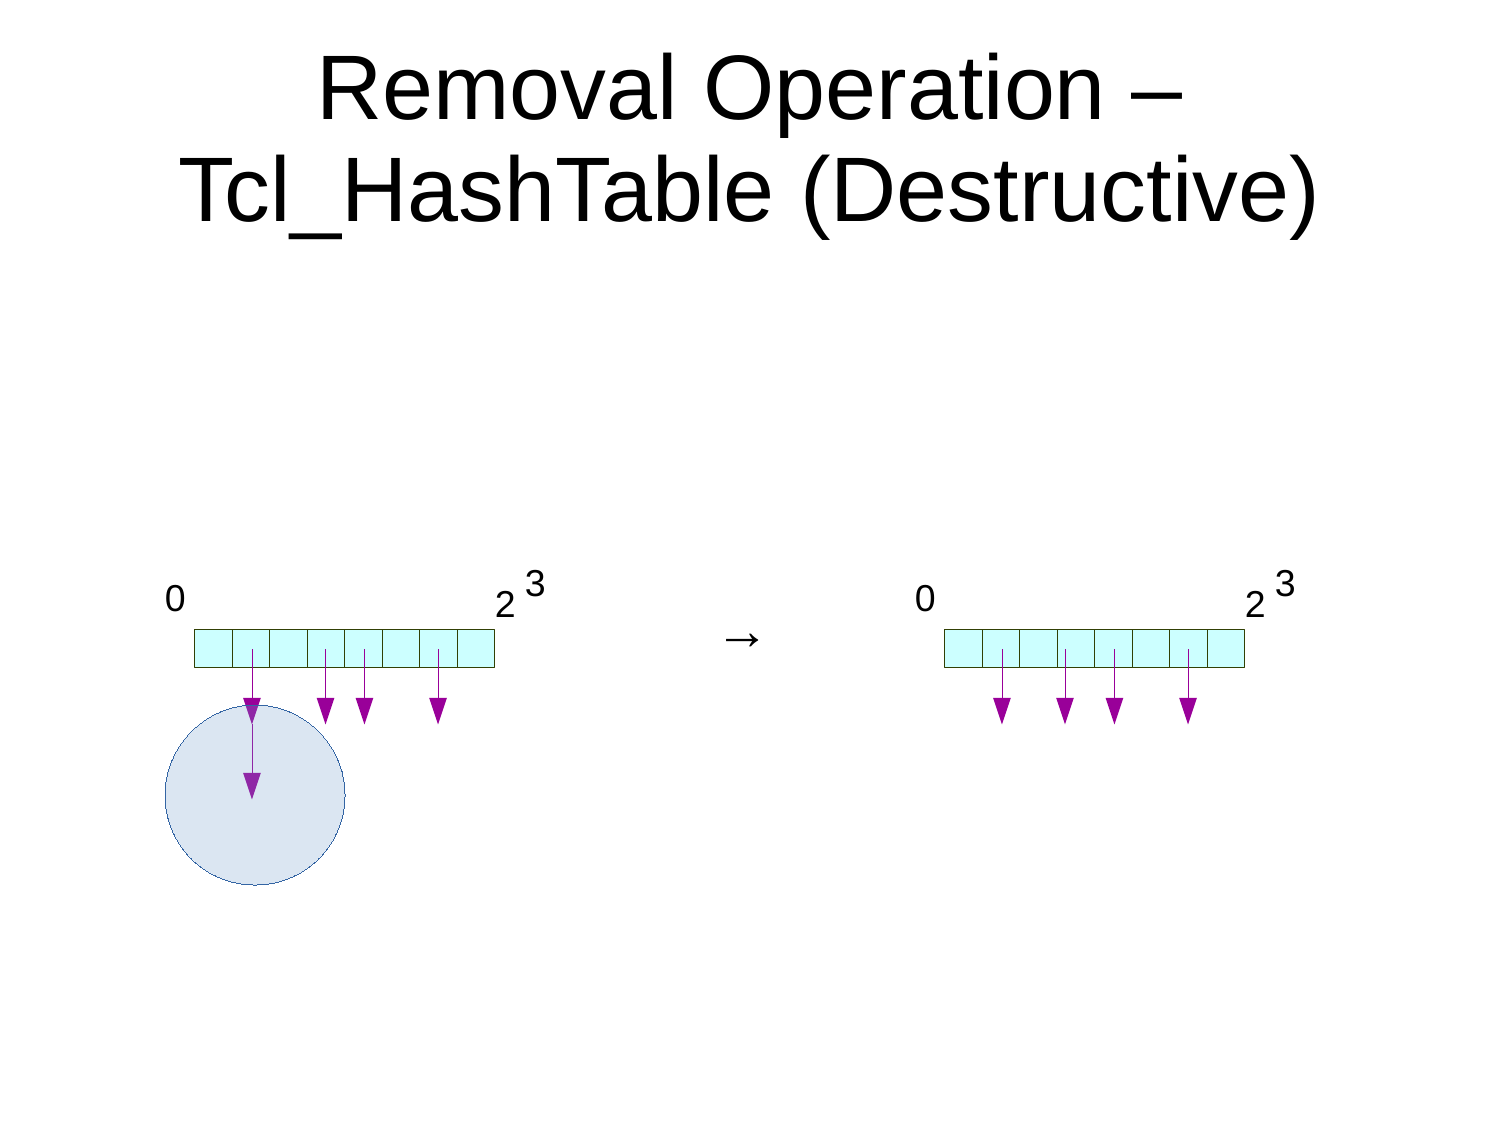

# Removal Operation – Tcl_HashTable (Destructive)
3
3
0
0
2
2
→